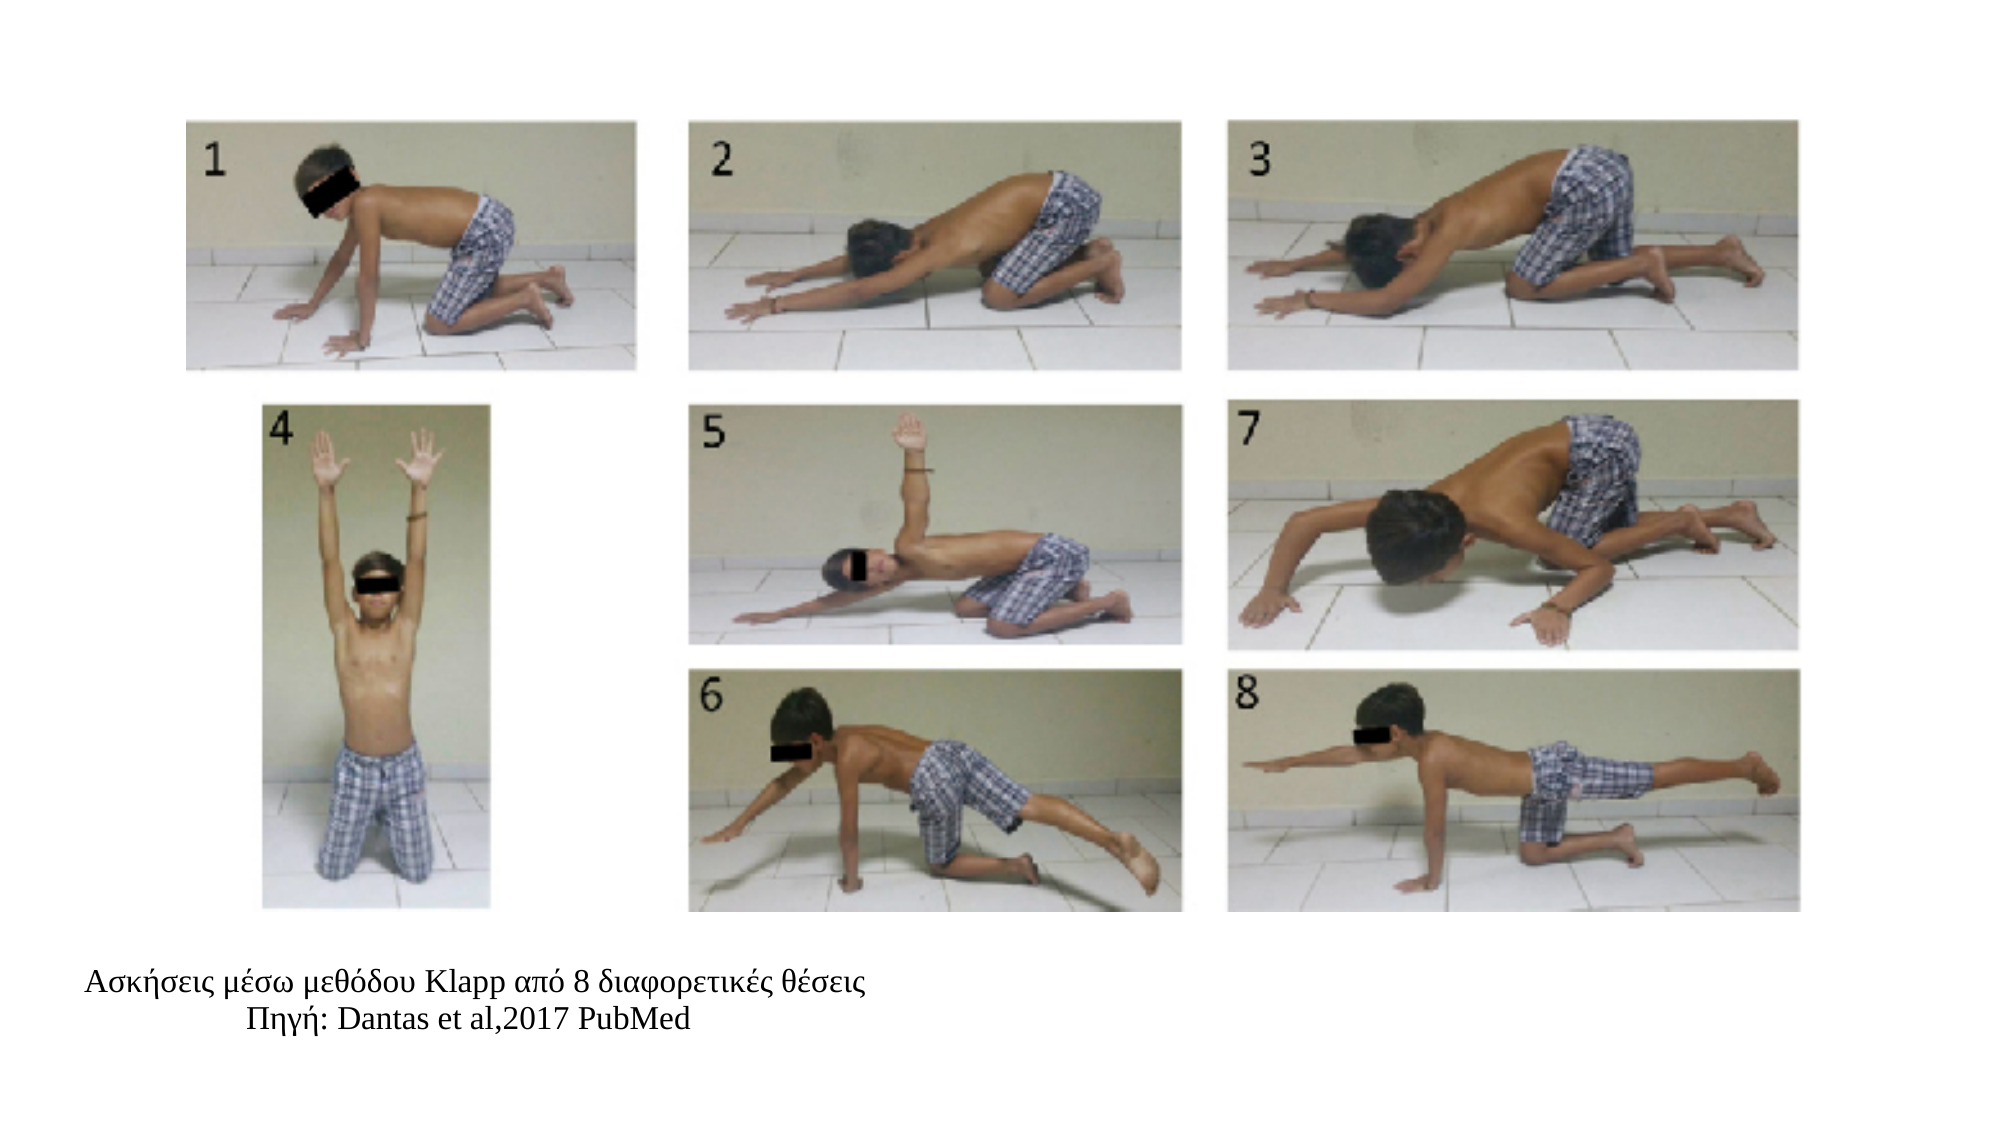

# Ασκήσεις μέσω μεθόδου Klapp από 8 διαφορετικές θέσεις
Πηγή: Dantas et al,2017 PubMed